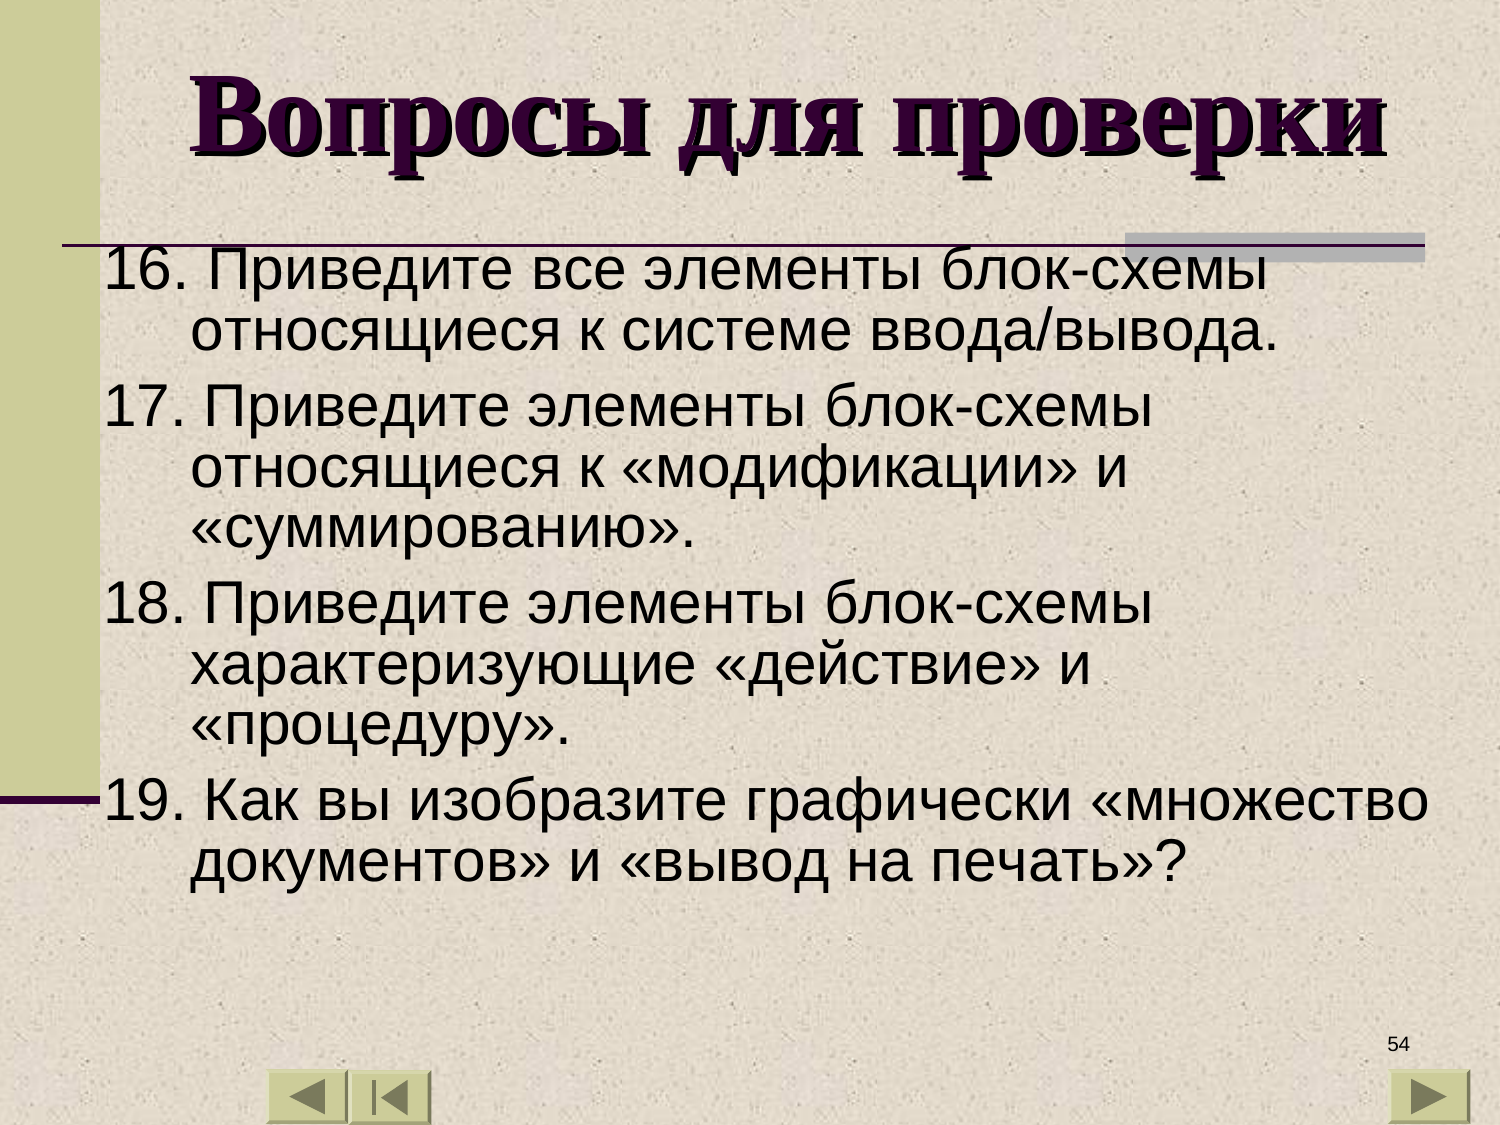

# Вопросы для проверки
16. Приведите все элементы блок-схемы относящиеся к системе ввода/вывода.
17. Приведите элементы блок-схемы относящиеся к «модификации» и «суммированию».
18. Приведите элементы блок-схемы характеризующие «действие» и «процедуру».
19. Как вы изобразите графически «множество документов» и «вывод на печать»?
54